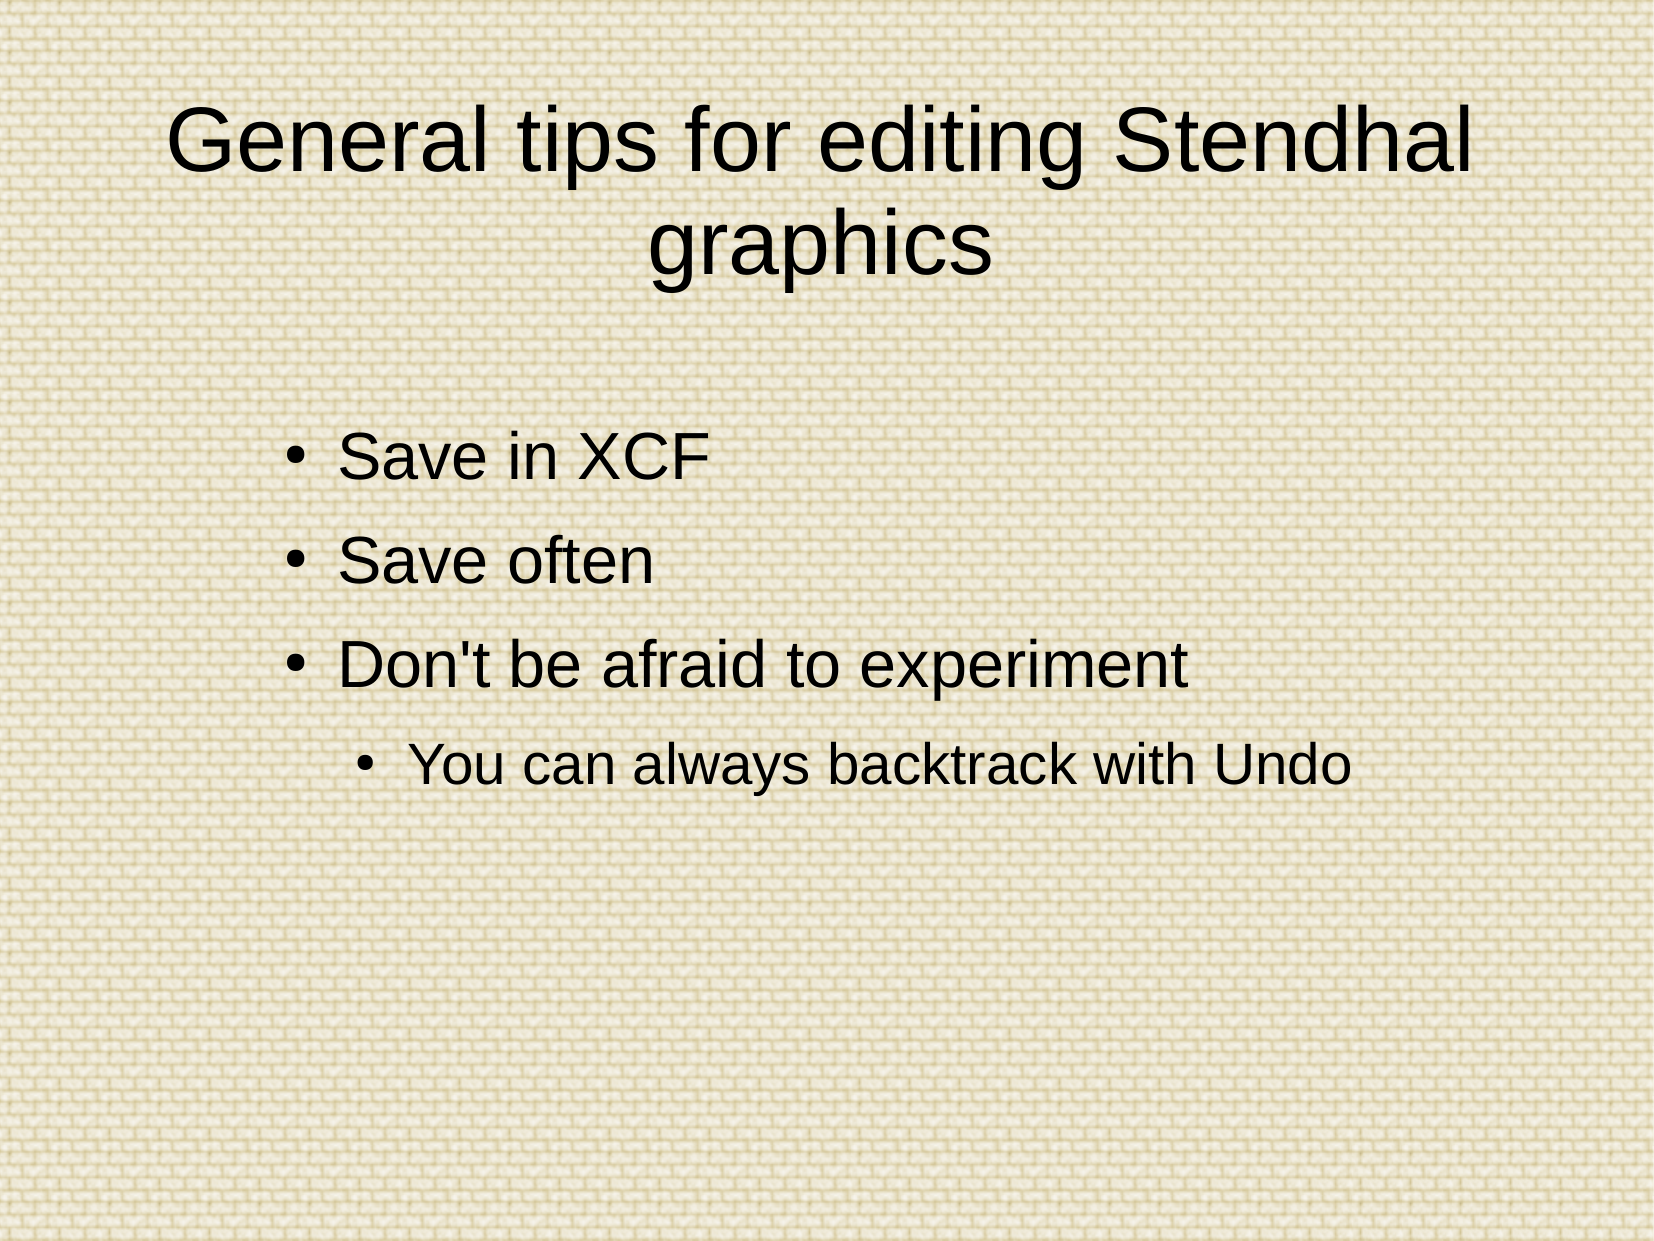

# General tips for editing Stendhal graphics
Save in XCF
Save often
Don't be afraid to experiment
You can always backtrack with Undo